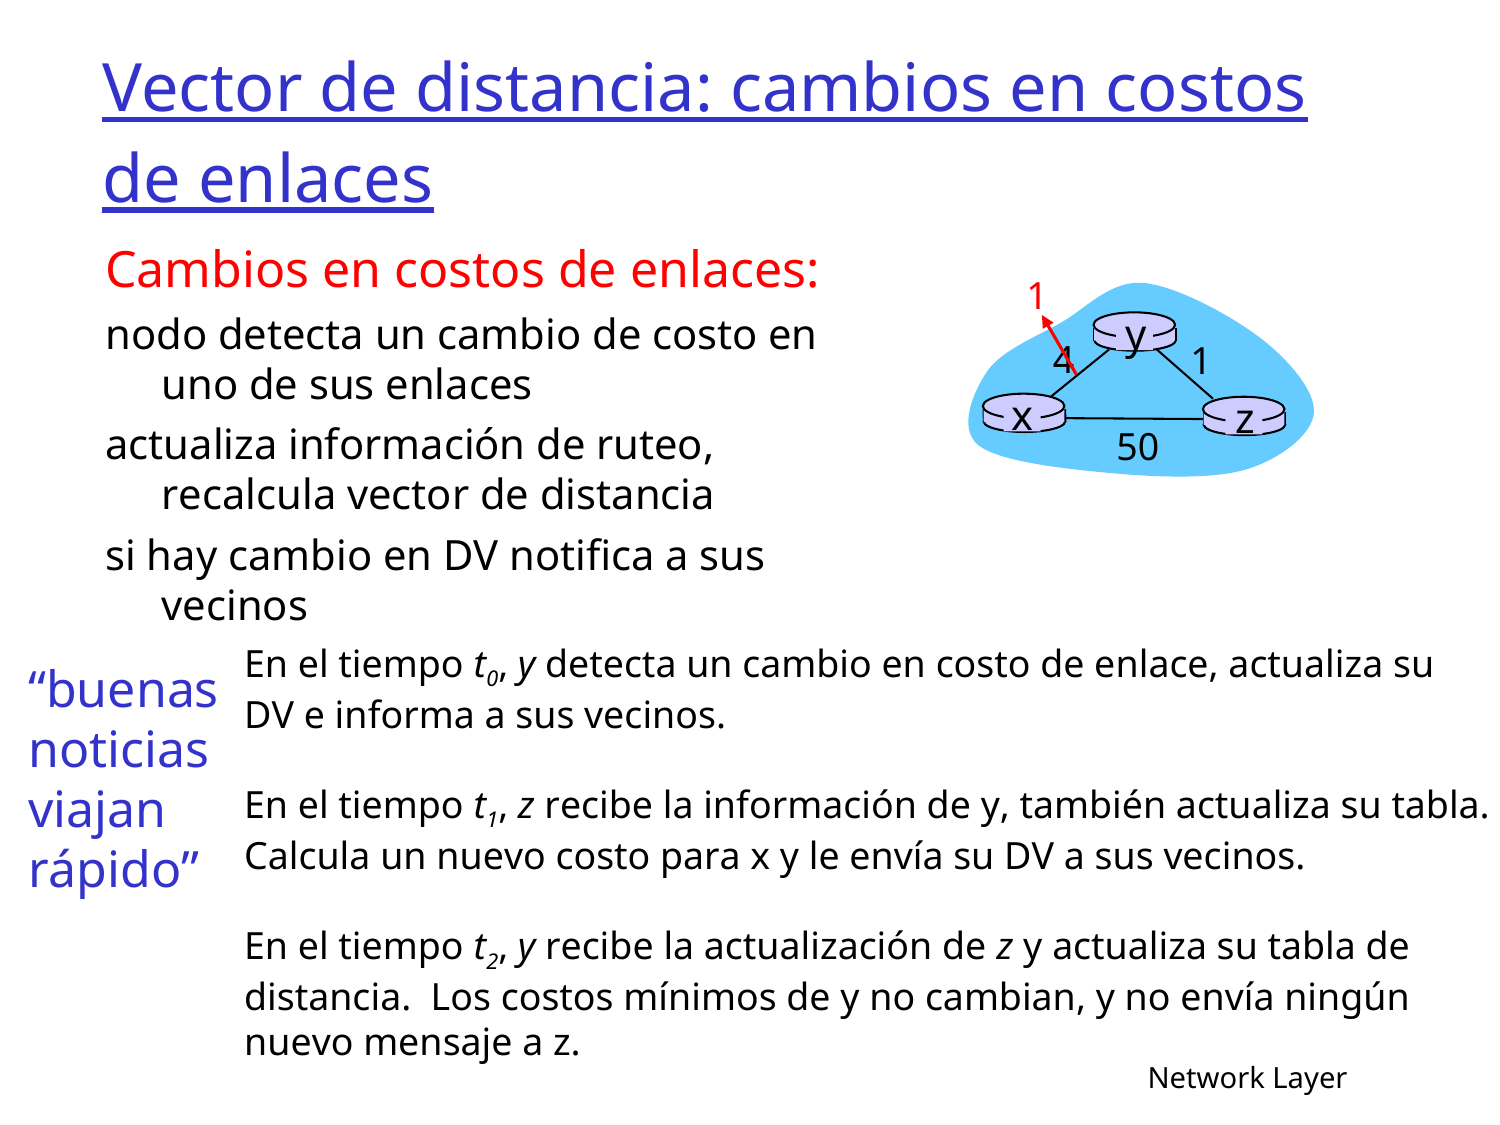

# Vector de distancia: cambios en costos de enlaces
Cambios en costos de enlaces:
nodo detecta un cambio de costo en uno de sus enlaces
actualiza información de ruteo, recalcula vector de distancia
si hay cambio en DV notifica a sus vecinos
1
y
4
1
x
z
50
En el tiempo t0, y detecta un cambio en costo de enlace, actualiza su
DV e informa a sus vecinos.
En el tiempo t1, z recibe la información de y, también actualiza su tabla.
Calcula un nuevo costo para x y le envía su DV a sus vecinos.
En el tiempo t2, y recibe la actualización de z y actualiza su tabla de
distancia. Los costos mínimos de y no cambian, y no envía ningún
nuevo mensaje a z.
“buenas
noticias
viajan
rápido”